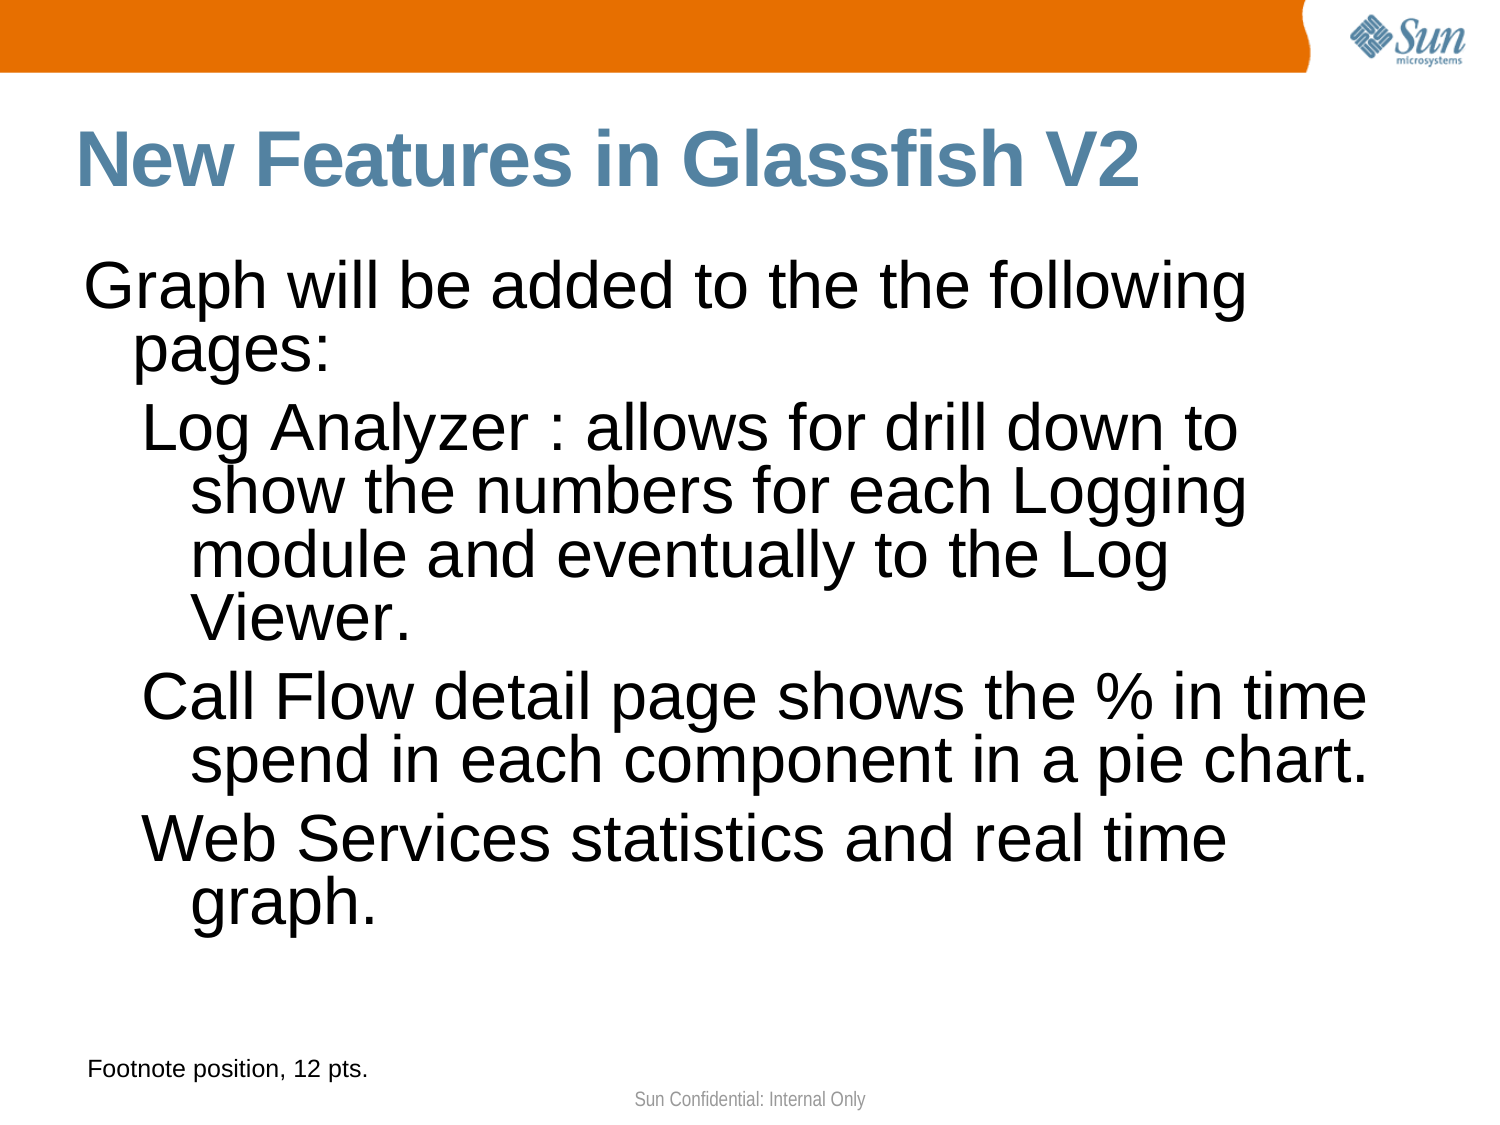

# New Features in Glassfish V2
Graph will be added to the the following pages:
Log Analyzer : allows for drill down to show the numbers for each Logging module and eventually to the Log Viewer.
Call Flow detail page shows the % in time spend in each component in a pie chart.
Web Services statistics and real time graph.
Footnote position, 12 pts.